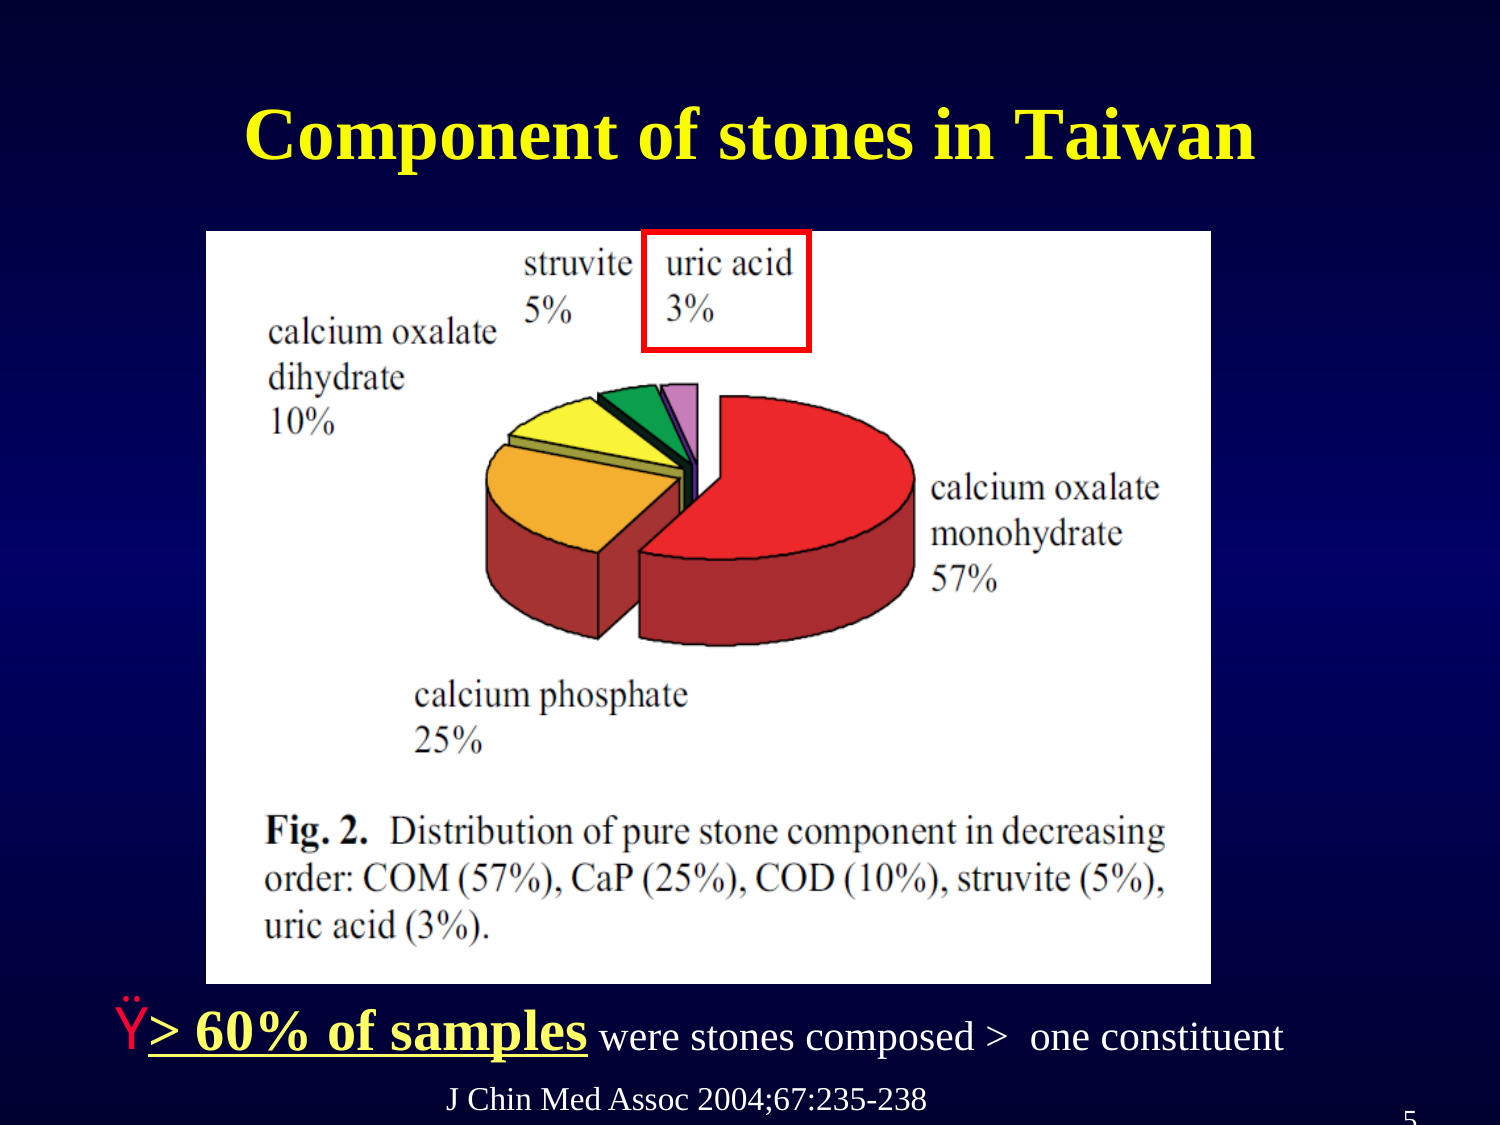

# Component of stones in Taiwan
> 60% of samples were stones composed > one constituent
J Chin Med Assoc 2004;67:235-238
4